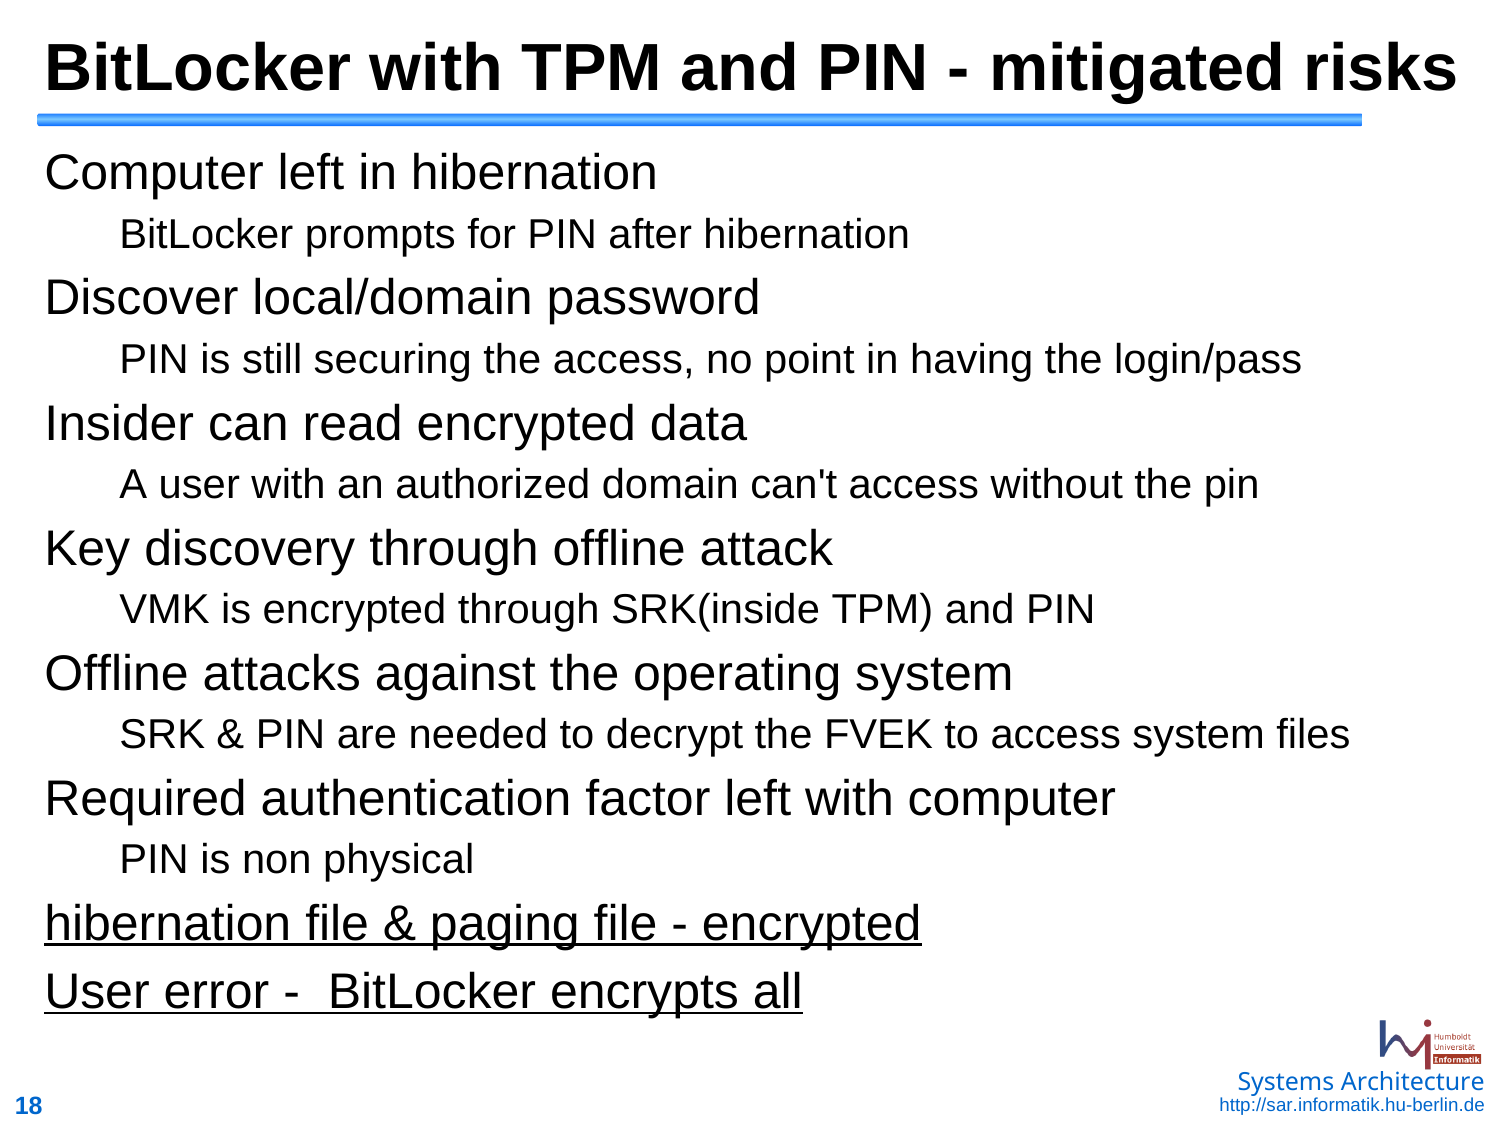

# BitLocker with TPM and PIN - mitigated risks
Computer left in hibernation
BitLocker prompts for PIN after hibernation
Discover local/domain password
PIN is still securing the access, no point in having the login/pass
Insider can read encrypted data
A user with an authorized domain can't access without the pin
Key discovery through offline attack
VMK is encrypted through SRK(inside TPM) and PIN
Offline attacks against the operating system
SRK & PIN are needed to decrypt the FVEK to access system files
Required authentication factor left with computer
PIN is non physical
hibernation file & paging file - encrypted
User error - BitLocker encrypts all